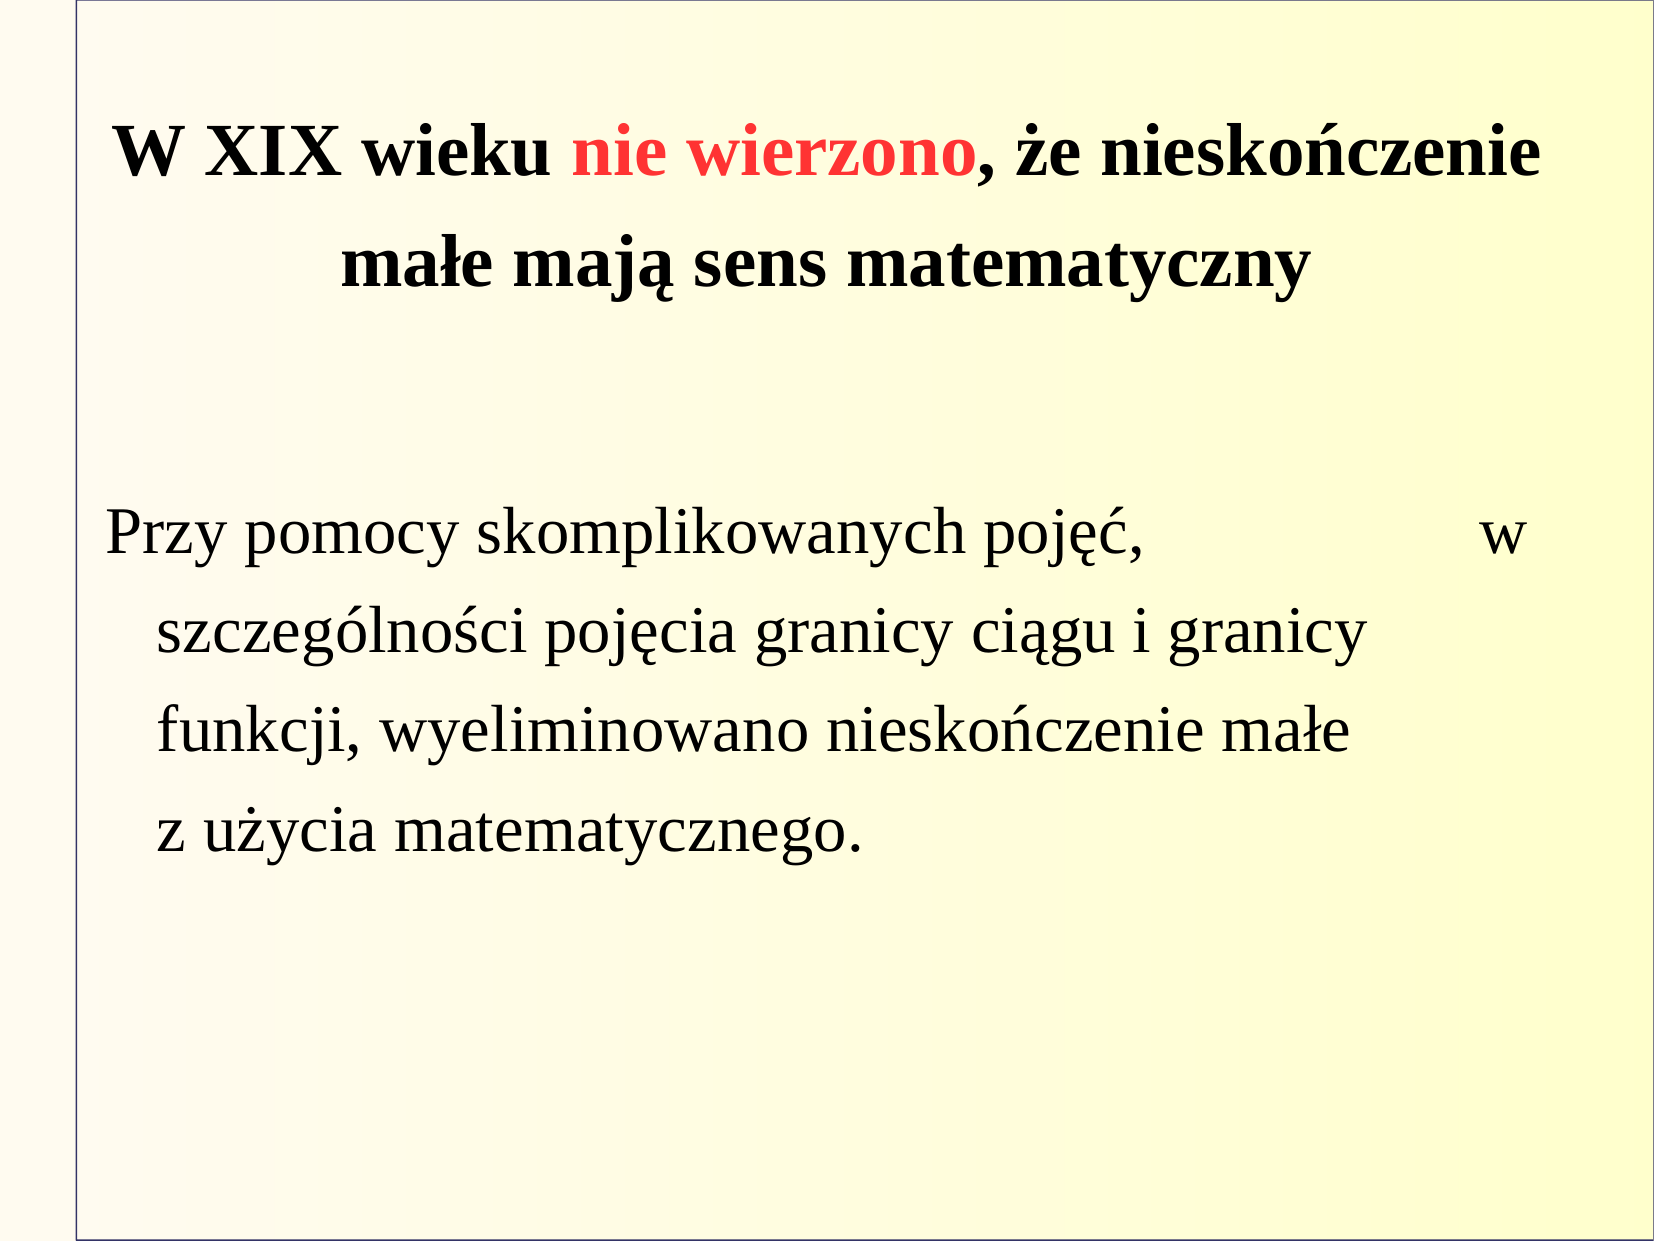

# W XIX wieku nie wierzono, że nieskończenie małe mają sens matematyczny
Przy pomocy skomplikowanych pojęć, w szczególności pojęcia granicy ciągu i granicy funkcji, wyeliminowano nieskończenie małe z użycia matematycznego.